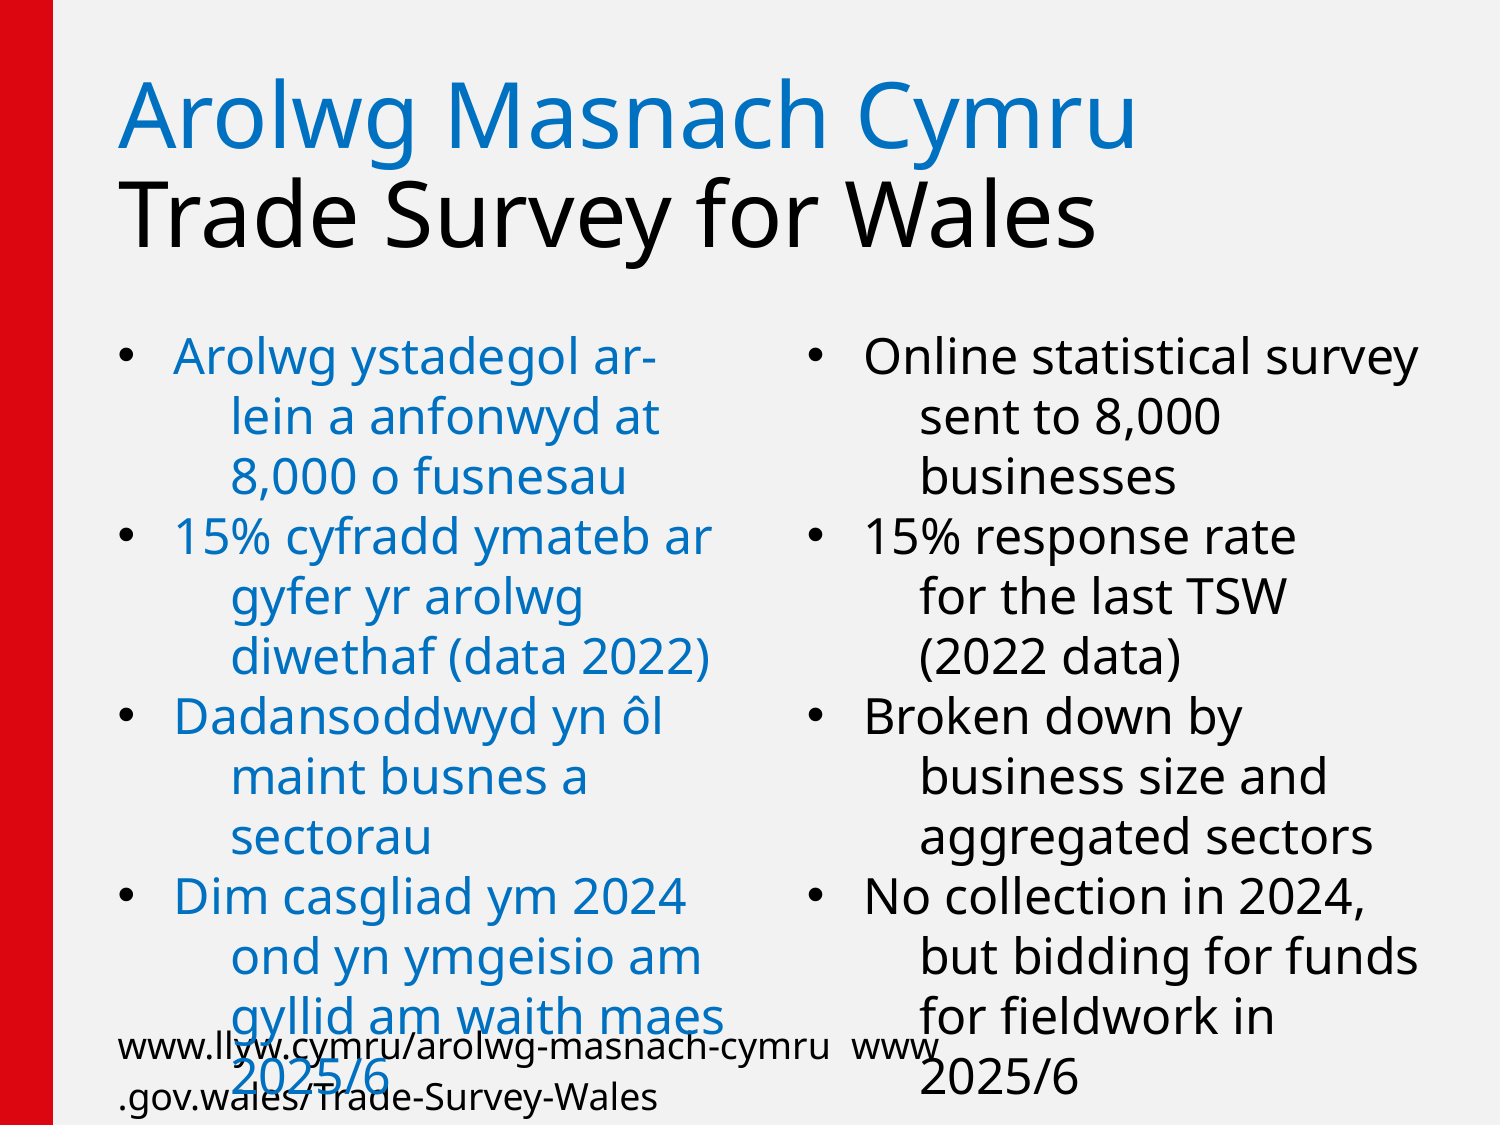

# Arolwg Masnach Cymru Trade Survey for Wales
Arolwg ystadegol ar-lein a anfonwyd at 8,000 o fusnesau
15% cyfradd ymateb ar gyfer yr arolwg diwethaf (data 2022)
Dadansoddwyd yn ôl maint busnes a sectorau
Dim casgliad ym 2024 ond yn ymgeisio am gyllid am waith maes 2025/6
Online statistical survey sent to 8,000 businesses​
15% response rate for the last TSW (2022 data)​
Broken down by business size and aggregated sectors
No collection in 2024, but bidding for funds for fieldwork in 2025/6
www.llyw.cymru/arolwg-masnach-cymru  www.gov.wales/Trade-Survey-Wales